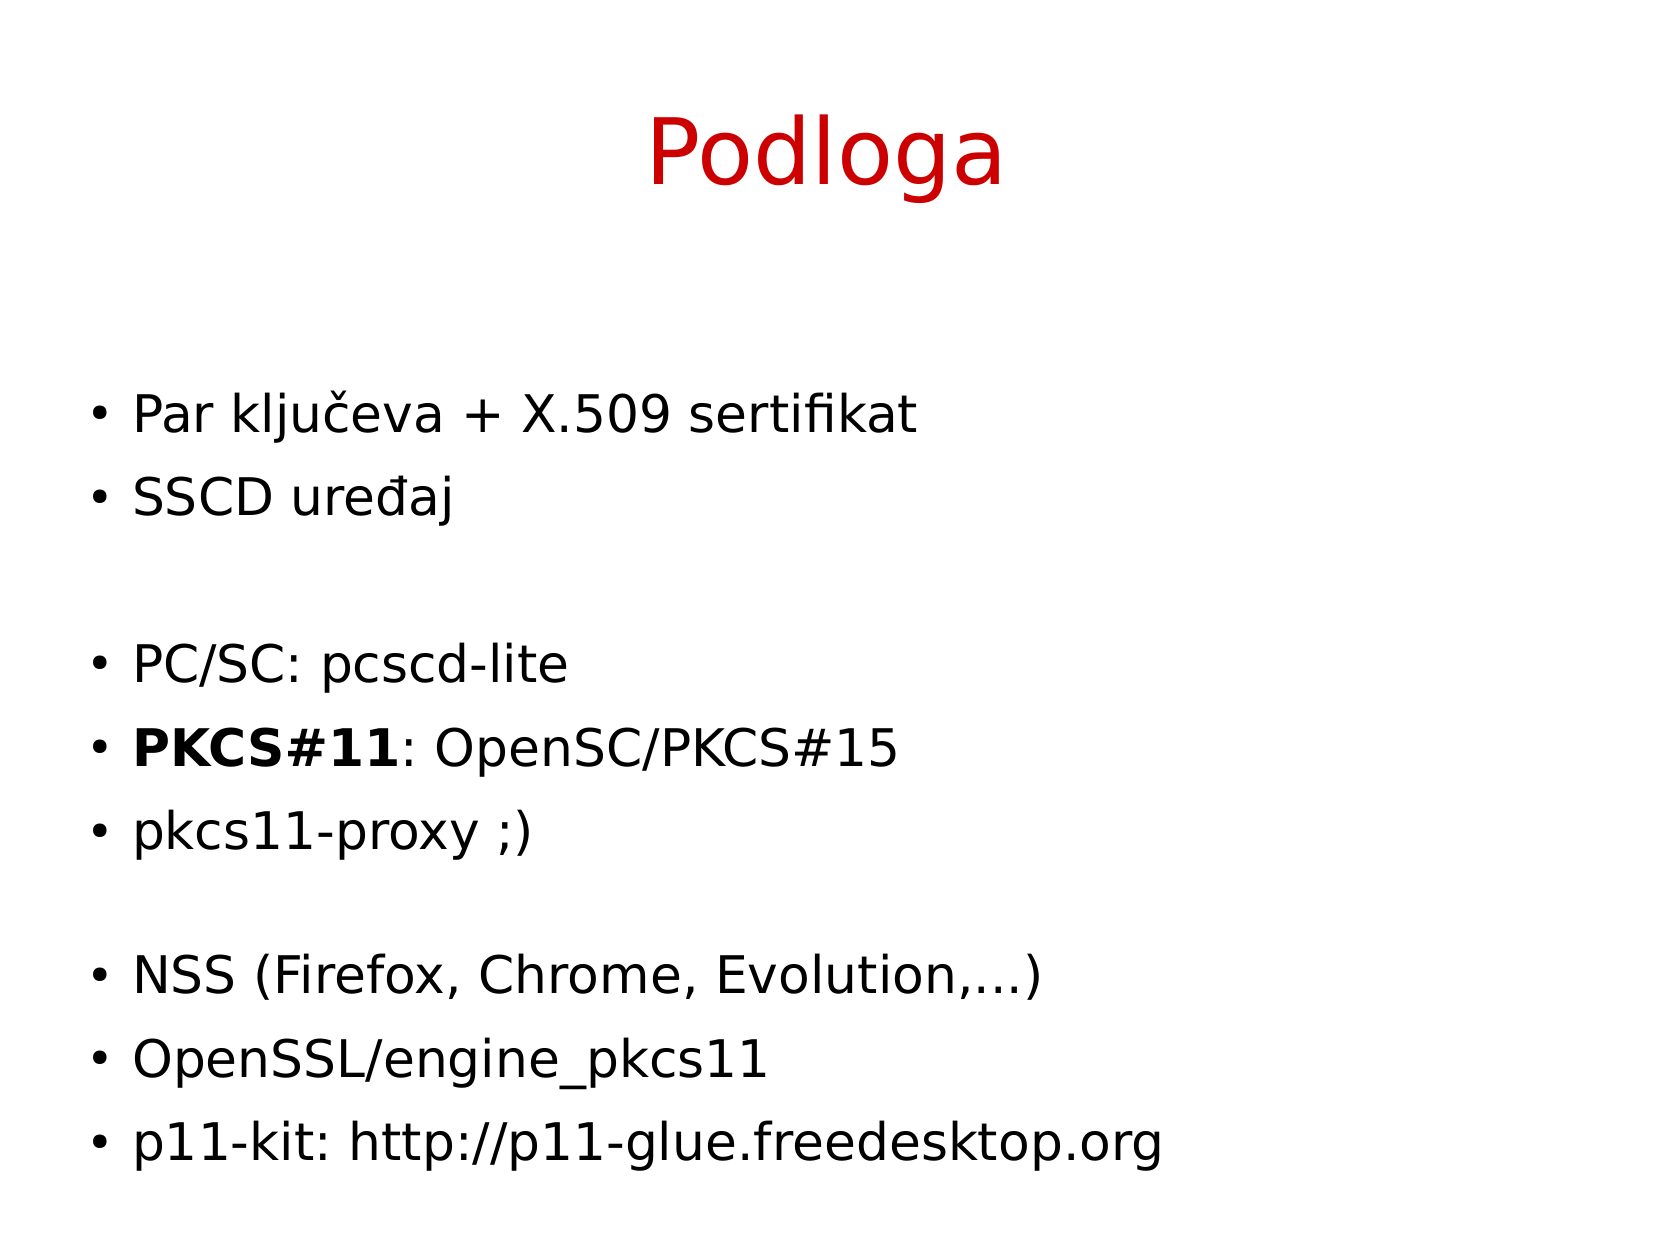

Podloga
# Par ključeva + X.509 sertifikat
SSCD uređaj
PC/SC: pcscd-lite
PKCS#11: OpenSC/PKCS#15
pkcs11-proxy ;)
NSS (Firefox, Chrome, Evolution,...)
OpenSSL/engine_pkcs11
p11-kit: http://p11-glue.freedesktop.org